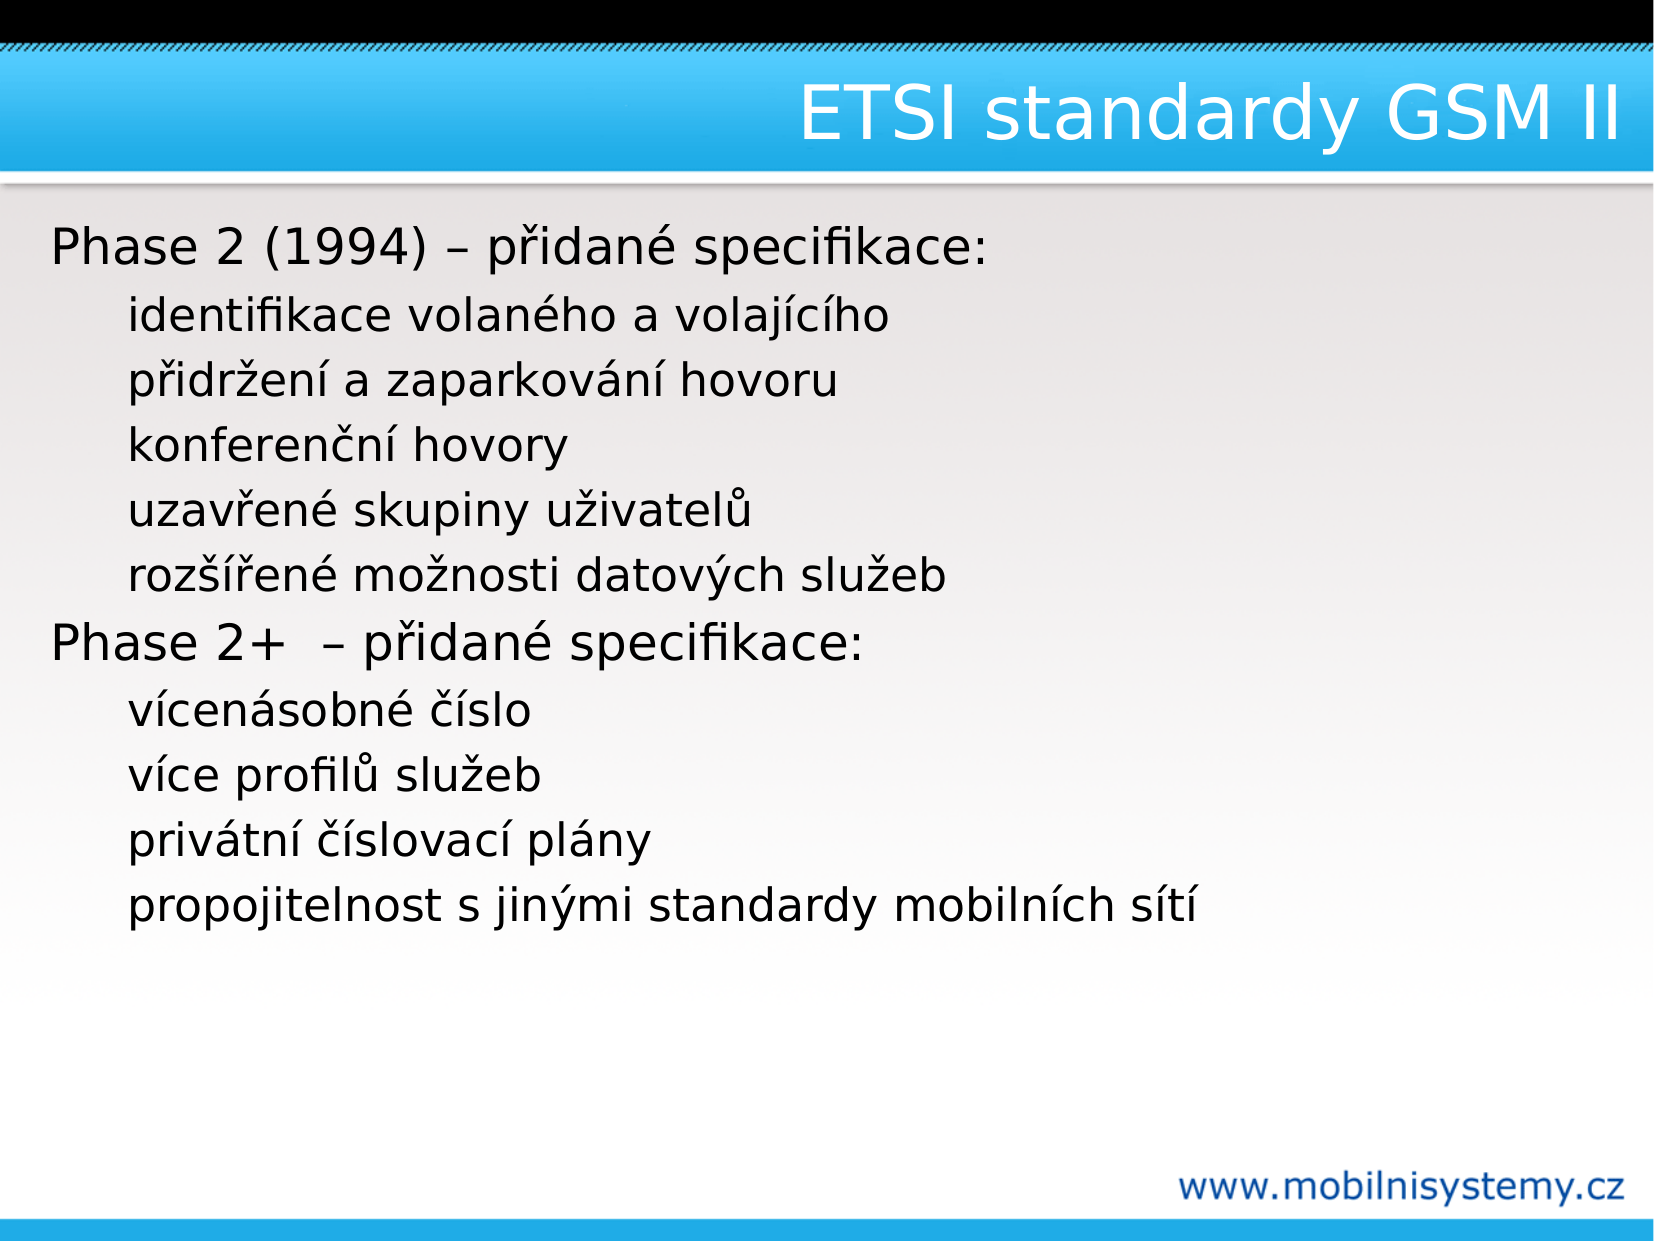

# ETSI standardy GSM II
Phase 2 (1994) – přidané specifikace:
identifikace volaného a volajícího
přidržení a zaparkování hovoru
konferenční hovory
uzavřené skupiny uživatelů
rozšířené možnosti datových služeb
Phase 2+ – přidané specifikace:
vícenásobné číslo
více profilů služeb
privátní číslovací plány
propojitelnost s jinými standardy mobilních sítí